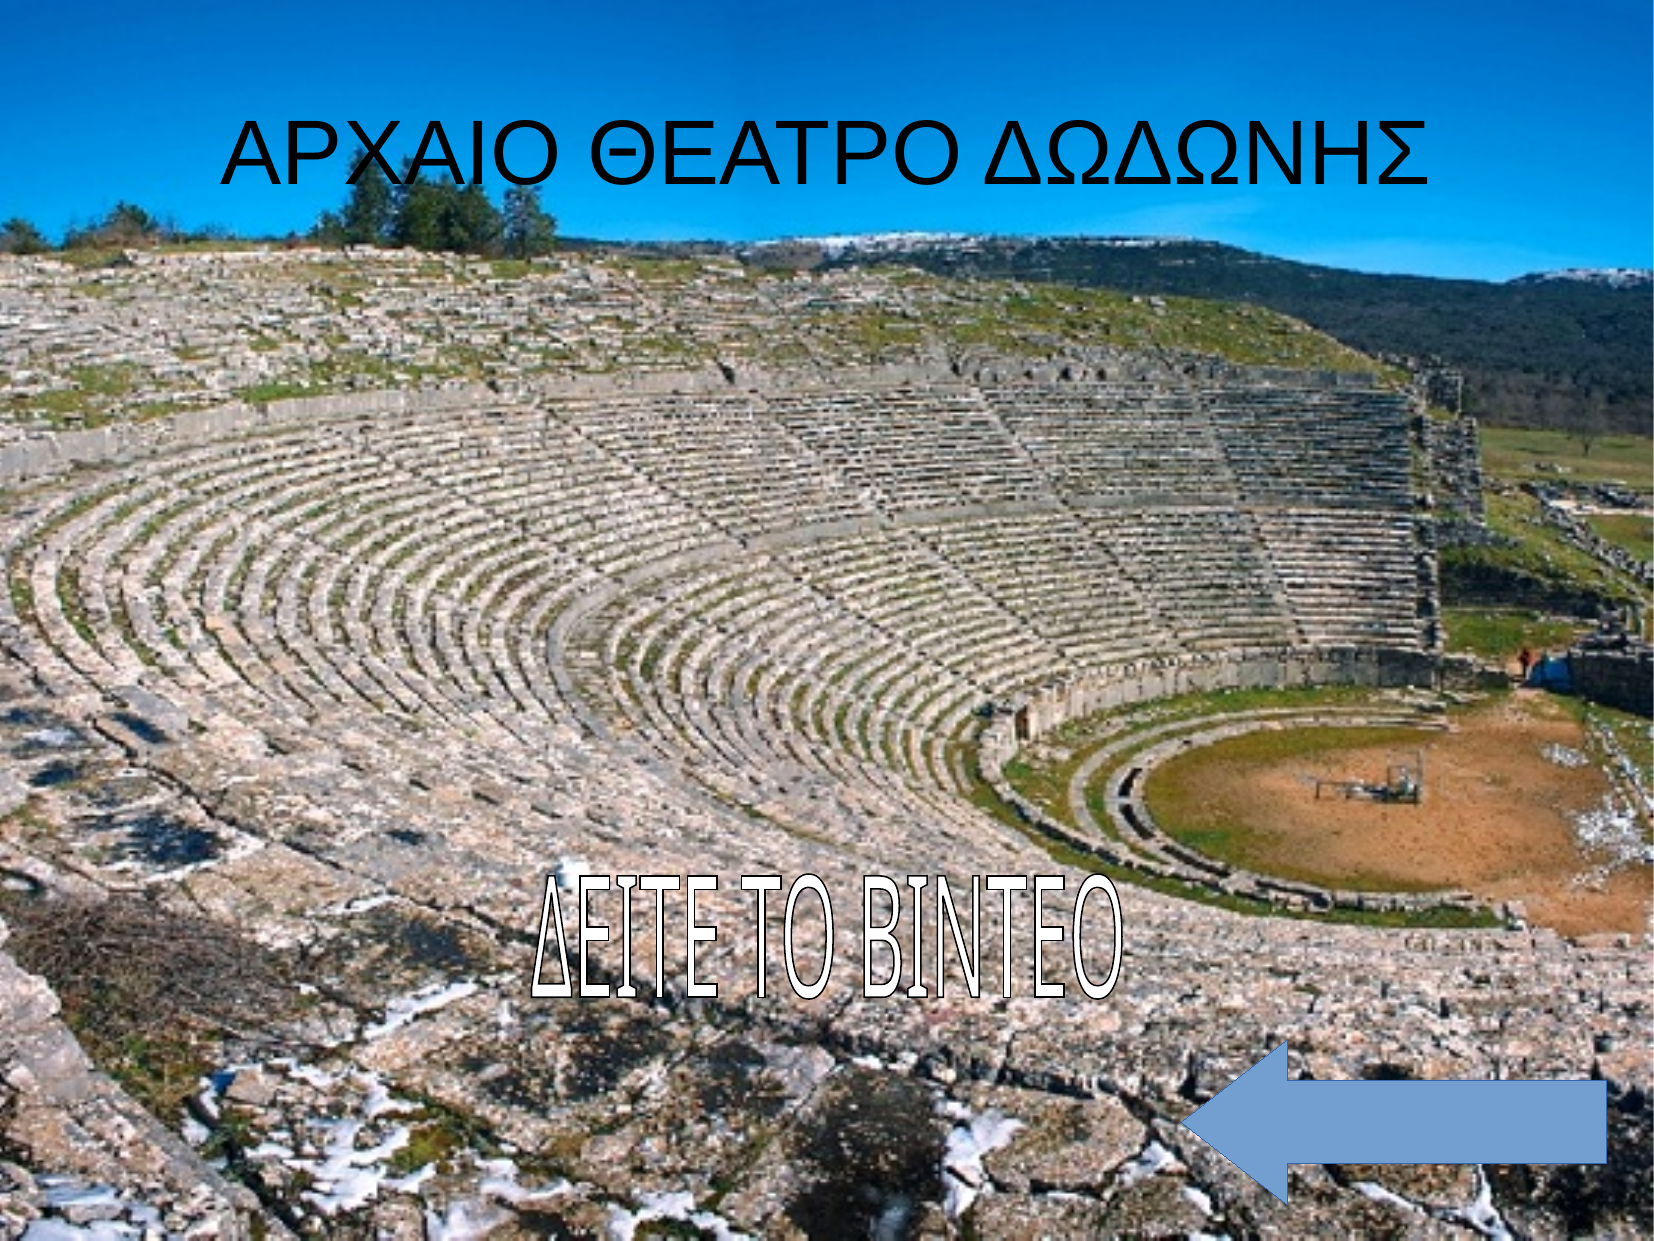

# ΑΡΧΑΙΟ ΘΕΑΤΡΟ ΔΩΔΩΝΗΣ
ΔΕΙΤΕ ΤΟ ΒΙΝΤΕΟ